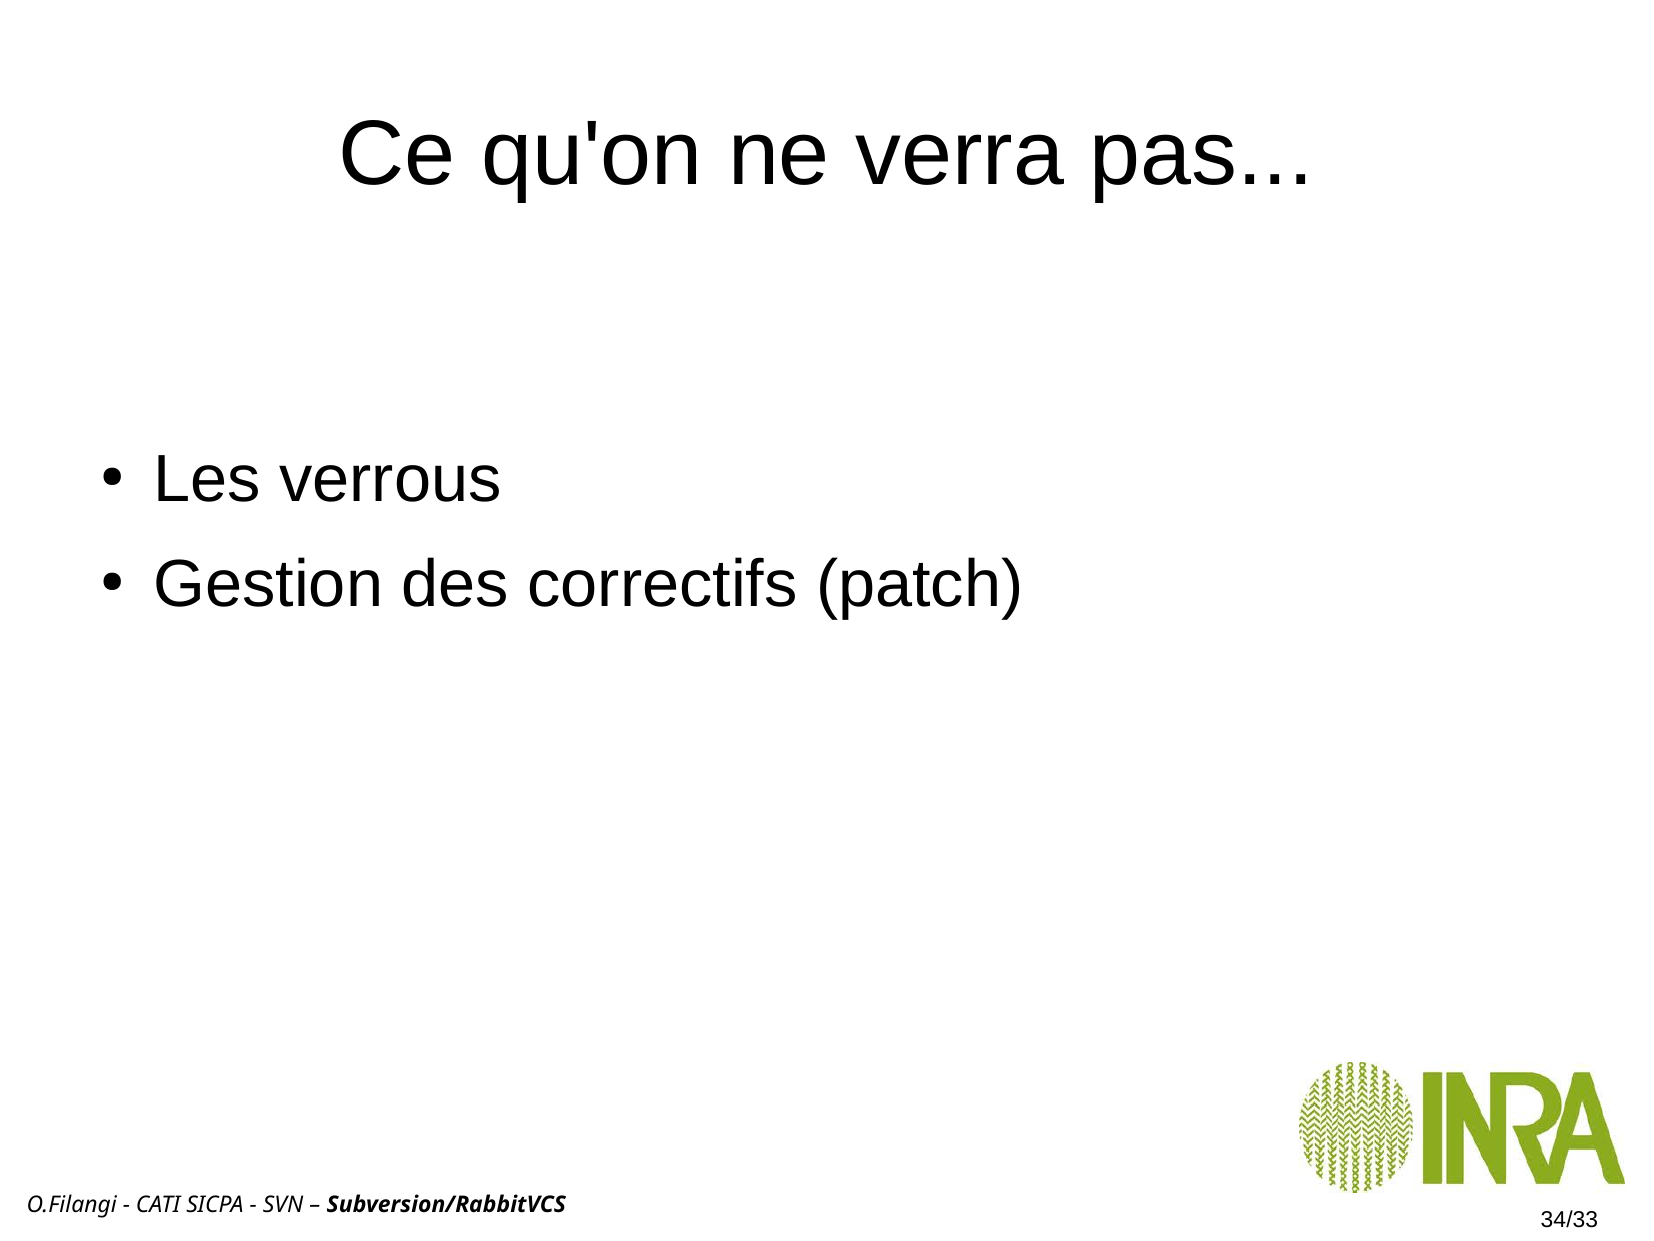

Ce qu'on ne verra pas...
# Les verrous
Gestion des correctifs (patch)
 O.Filangi - CATI SICPA - SVN – Subversion/RabbitVCS